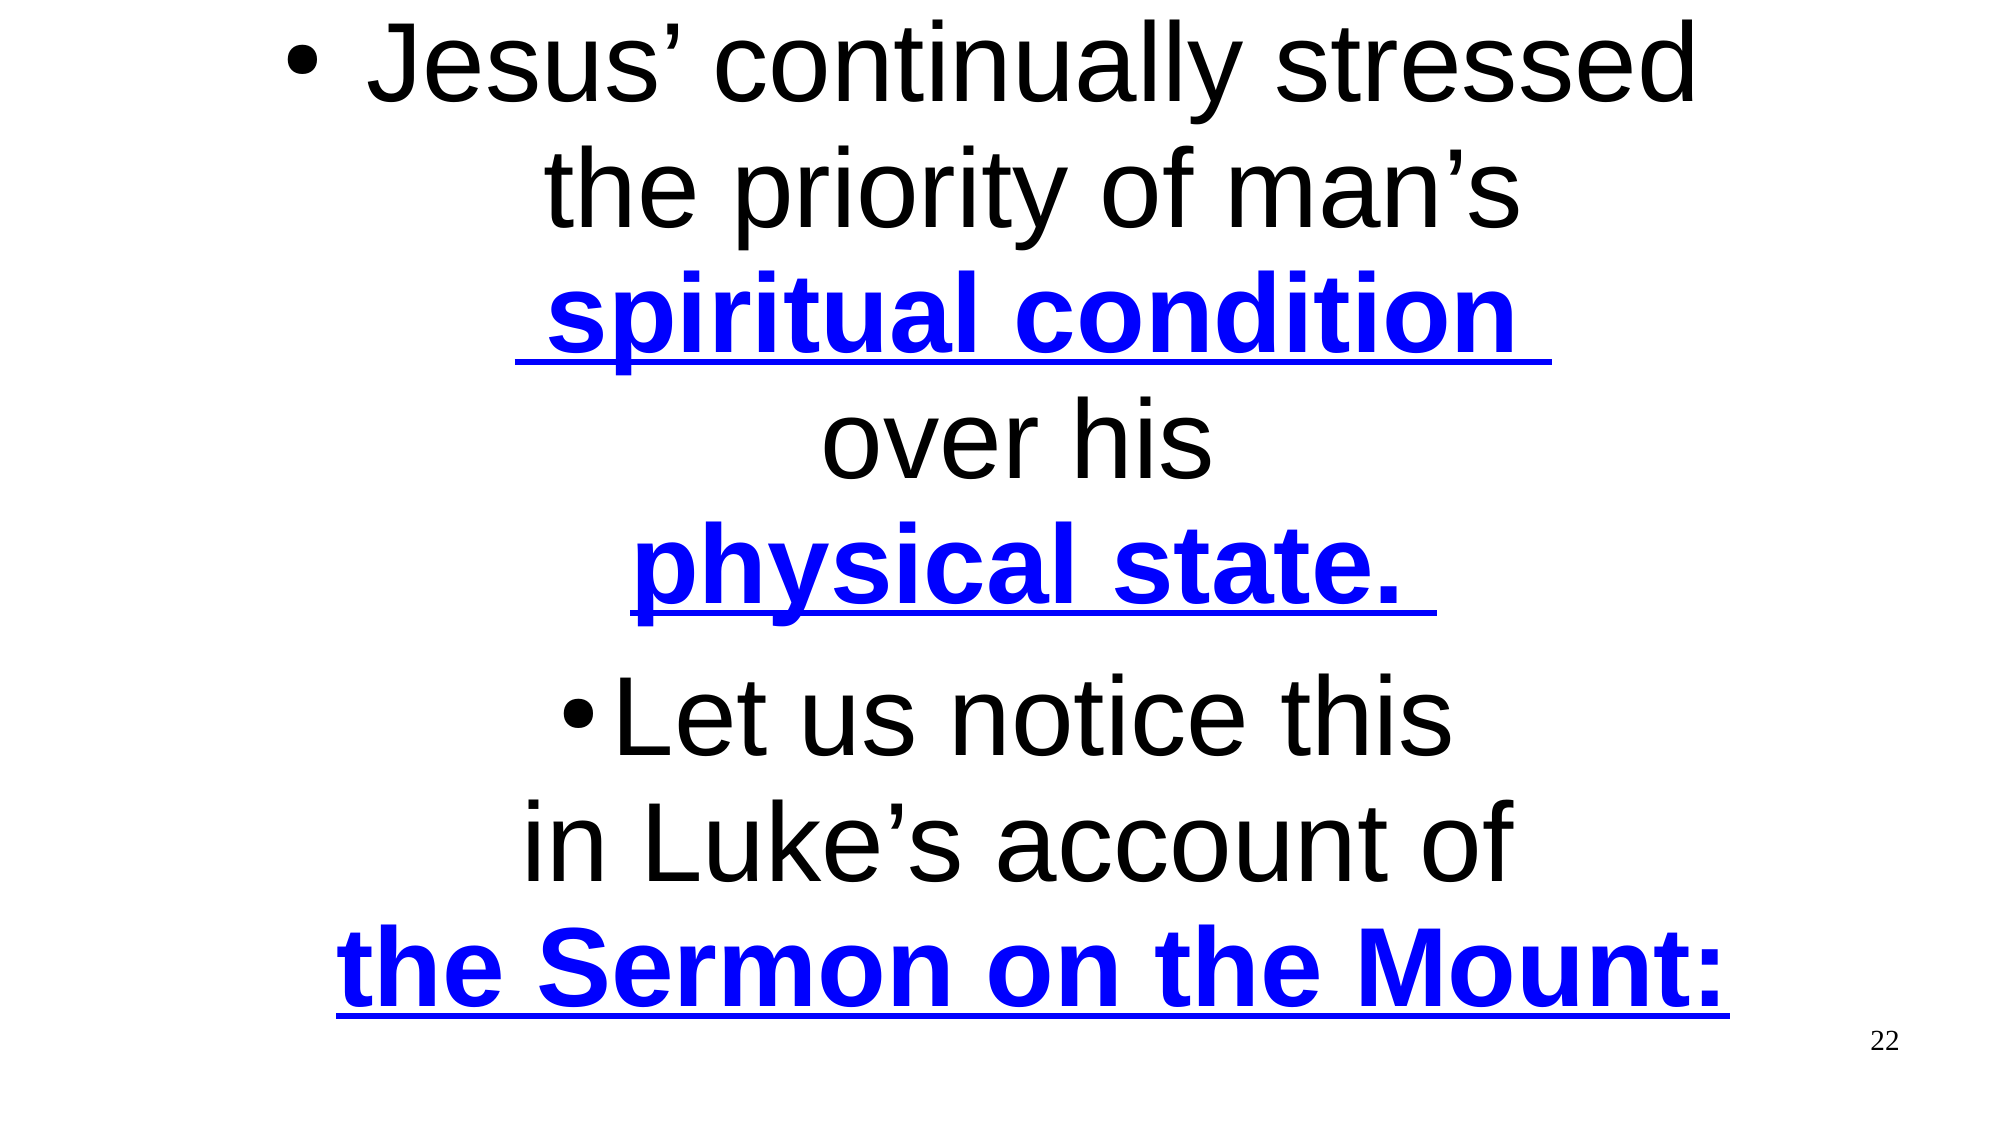

# Jesus’ continually stressed the priority of man’s spiritual condition over his physical state.
Let us notice this
in Luke’s account of
the Sermon on the Mount:
22